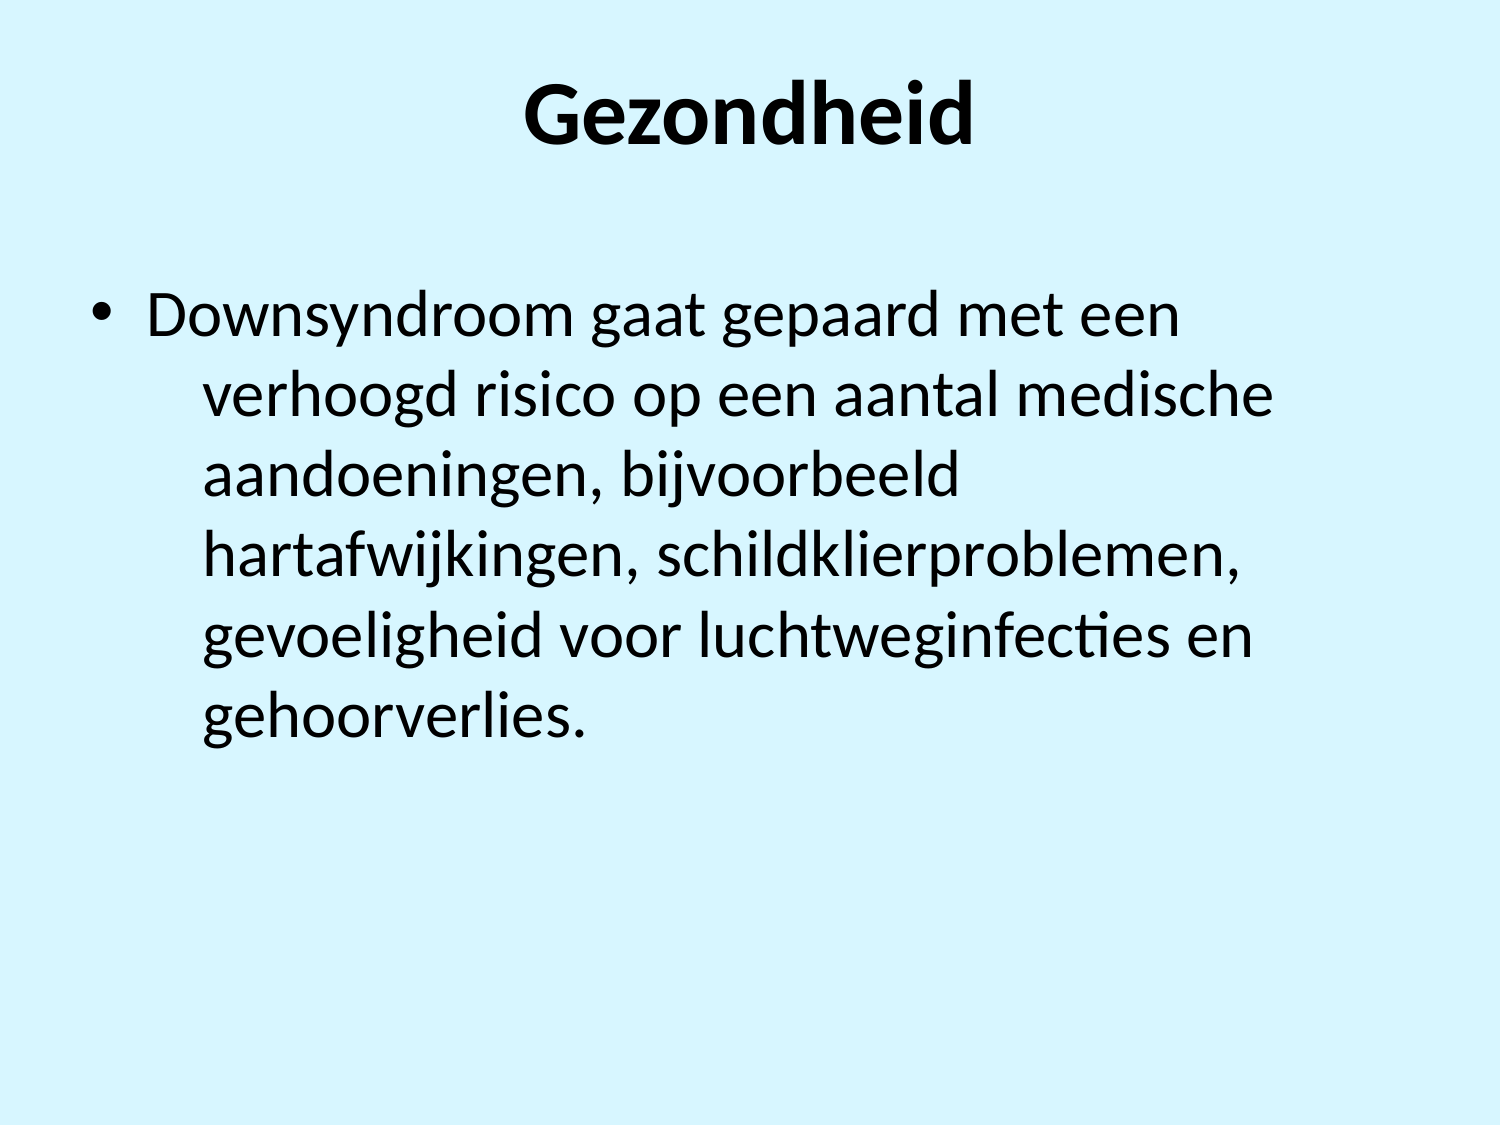

# Gezondheid
Downsyndroom gaat gepaard met een verhoogd risico op een aantal medische aandoeningen, bijvoorbeeld hartafwijkingen, schildklierproblemen, gevoeligheid voor luchtweginfecties en gehoorverlies.